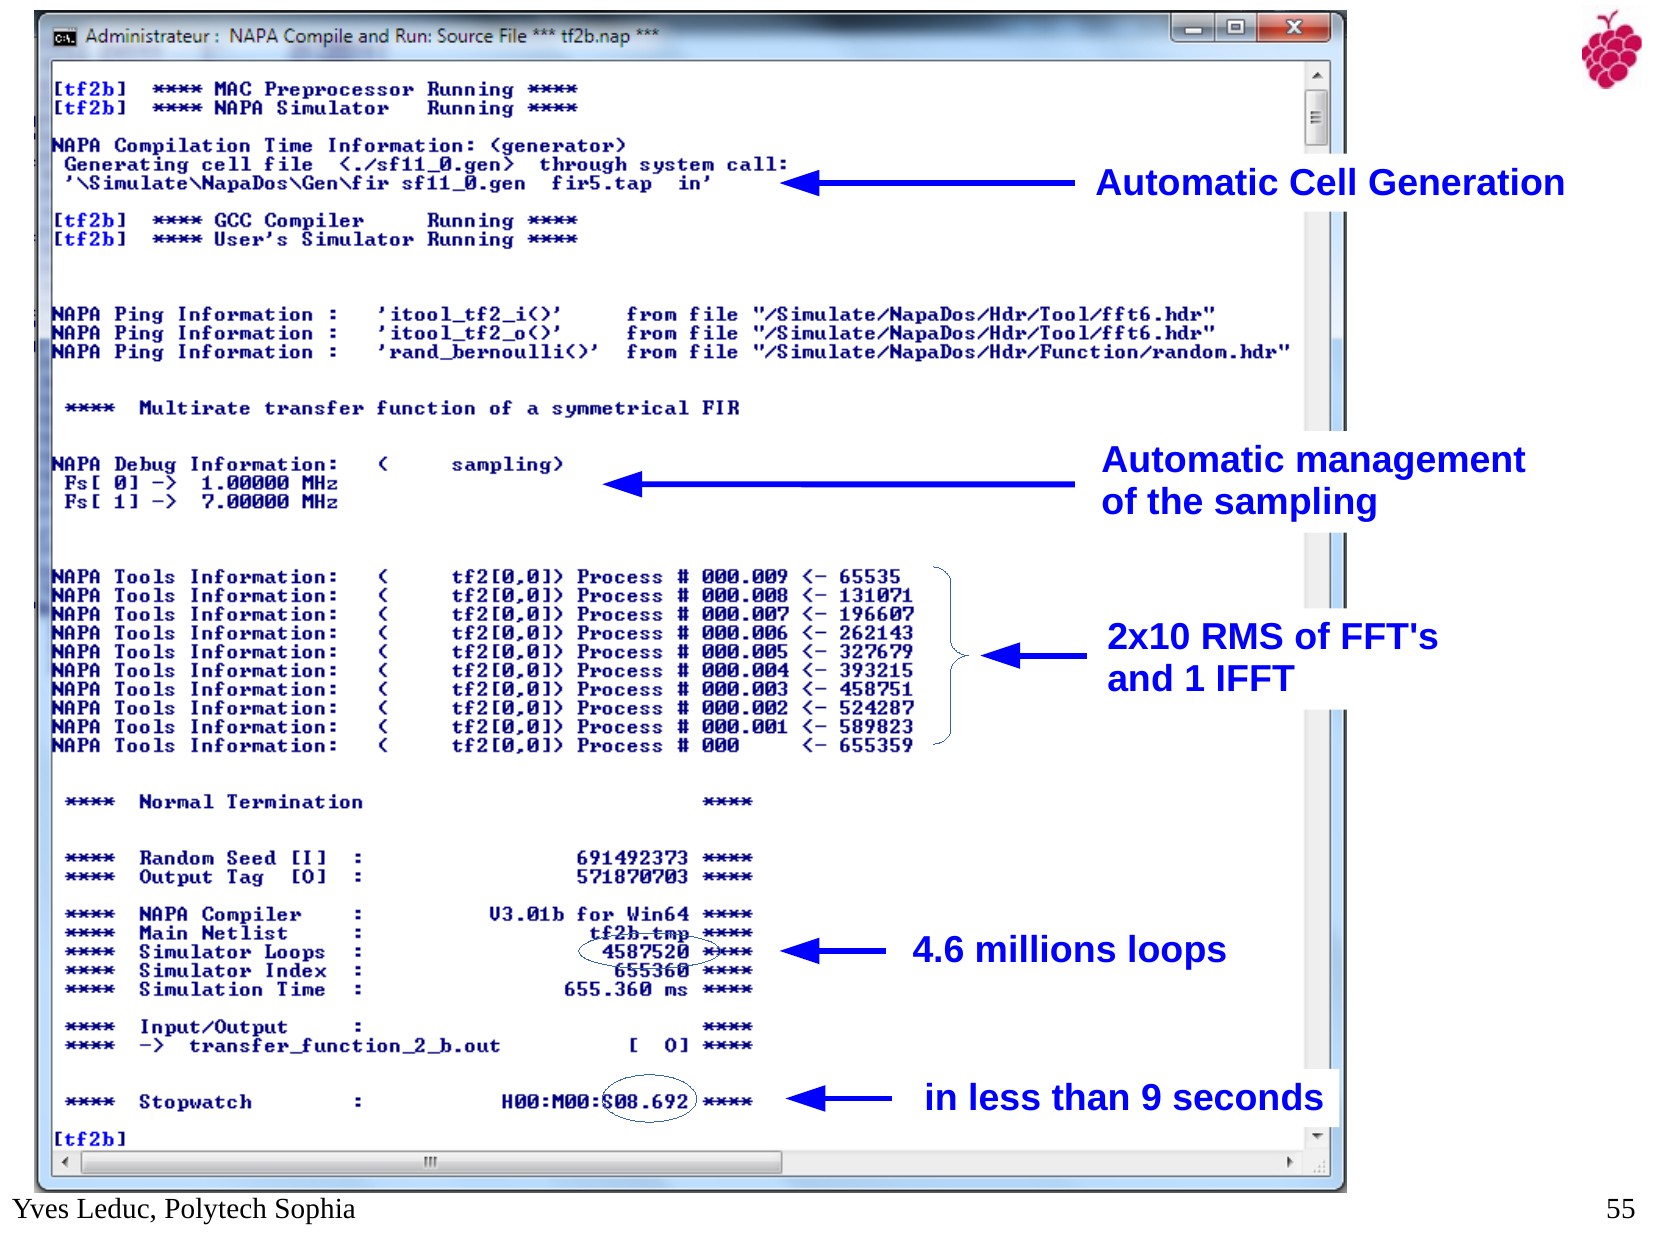

Automatic Cell Generation
Automatic management
of the sampling
2x10 RMS of FFT's
and 1 IFFT
4.6 millions loops
in less than 9 seconds
Yves Leduc, Polytech Sophia
55